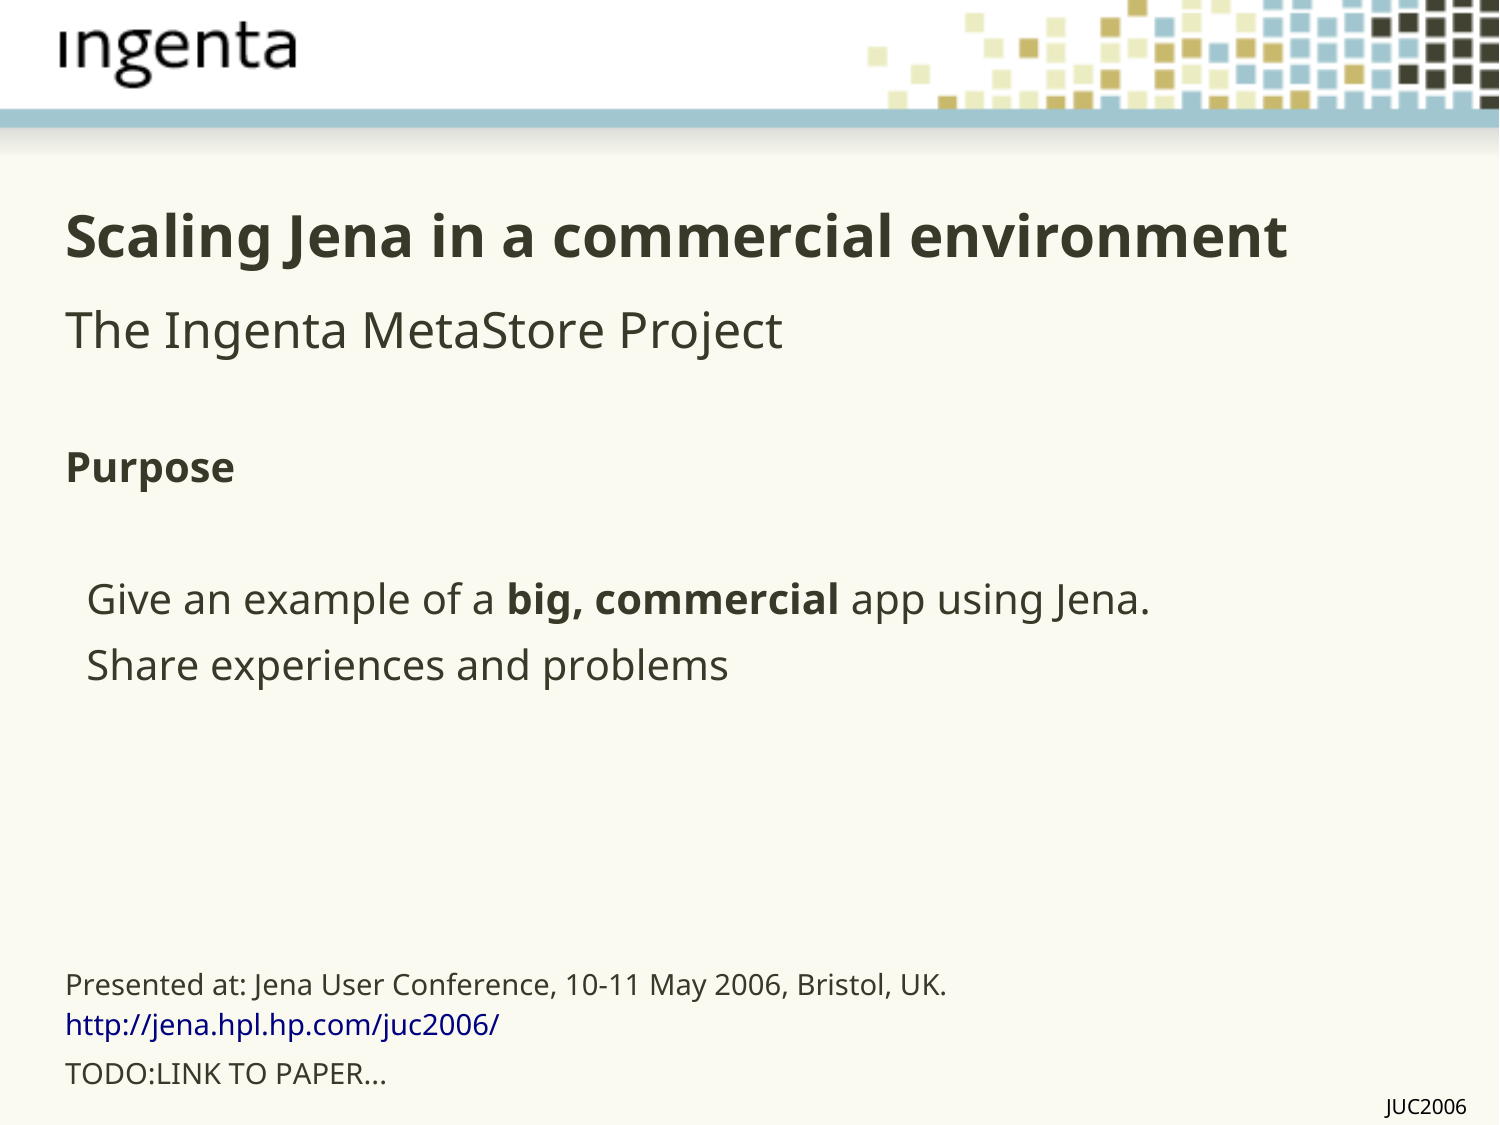

# Scaling Jena in a commercial environment
The Ingenta MetaStore Project
Purpose
 Give an example of a big, commercial app using Jena.
 Share experiences and problems
Presented at: Jena User Conference, 10-11 May 2006, Bristol, UK. http://jena.hpl.hp.com/juc2006/
TODO:LINK TO PAPER...